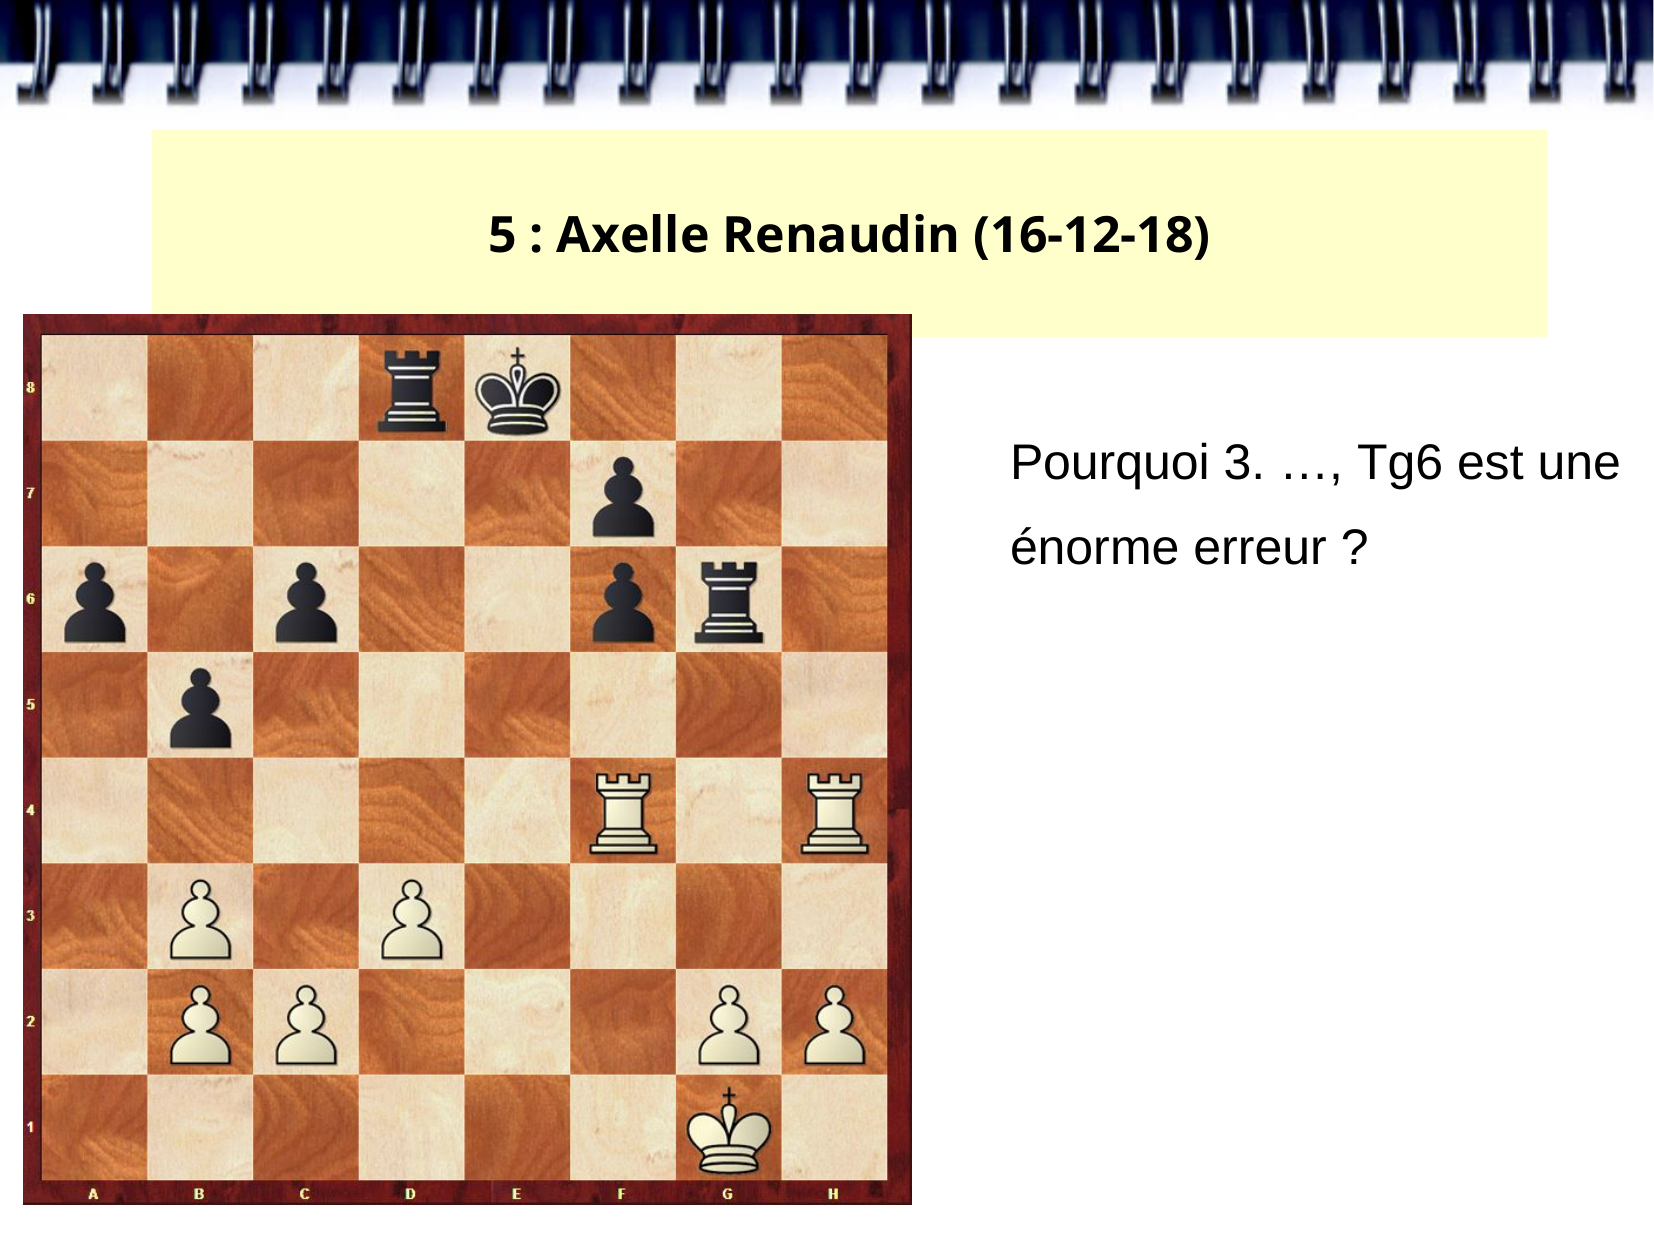

# 5 : Axelle Renaudin (16-12-18)
Pourquoi 3. …, Tg6 est une
énorme erreur ?